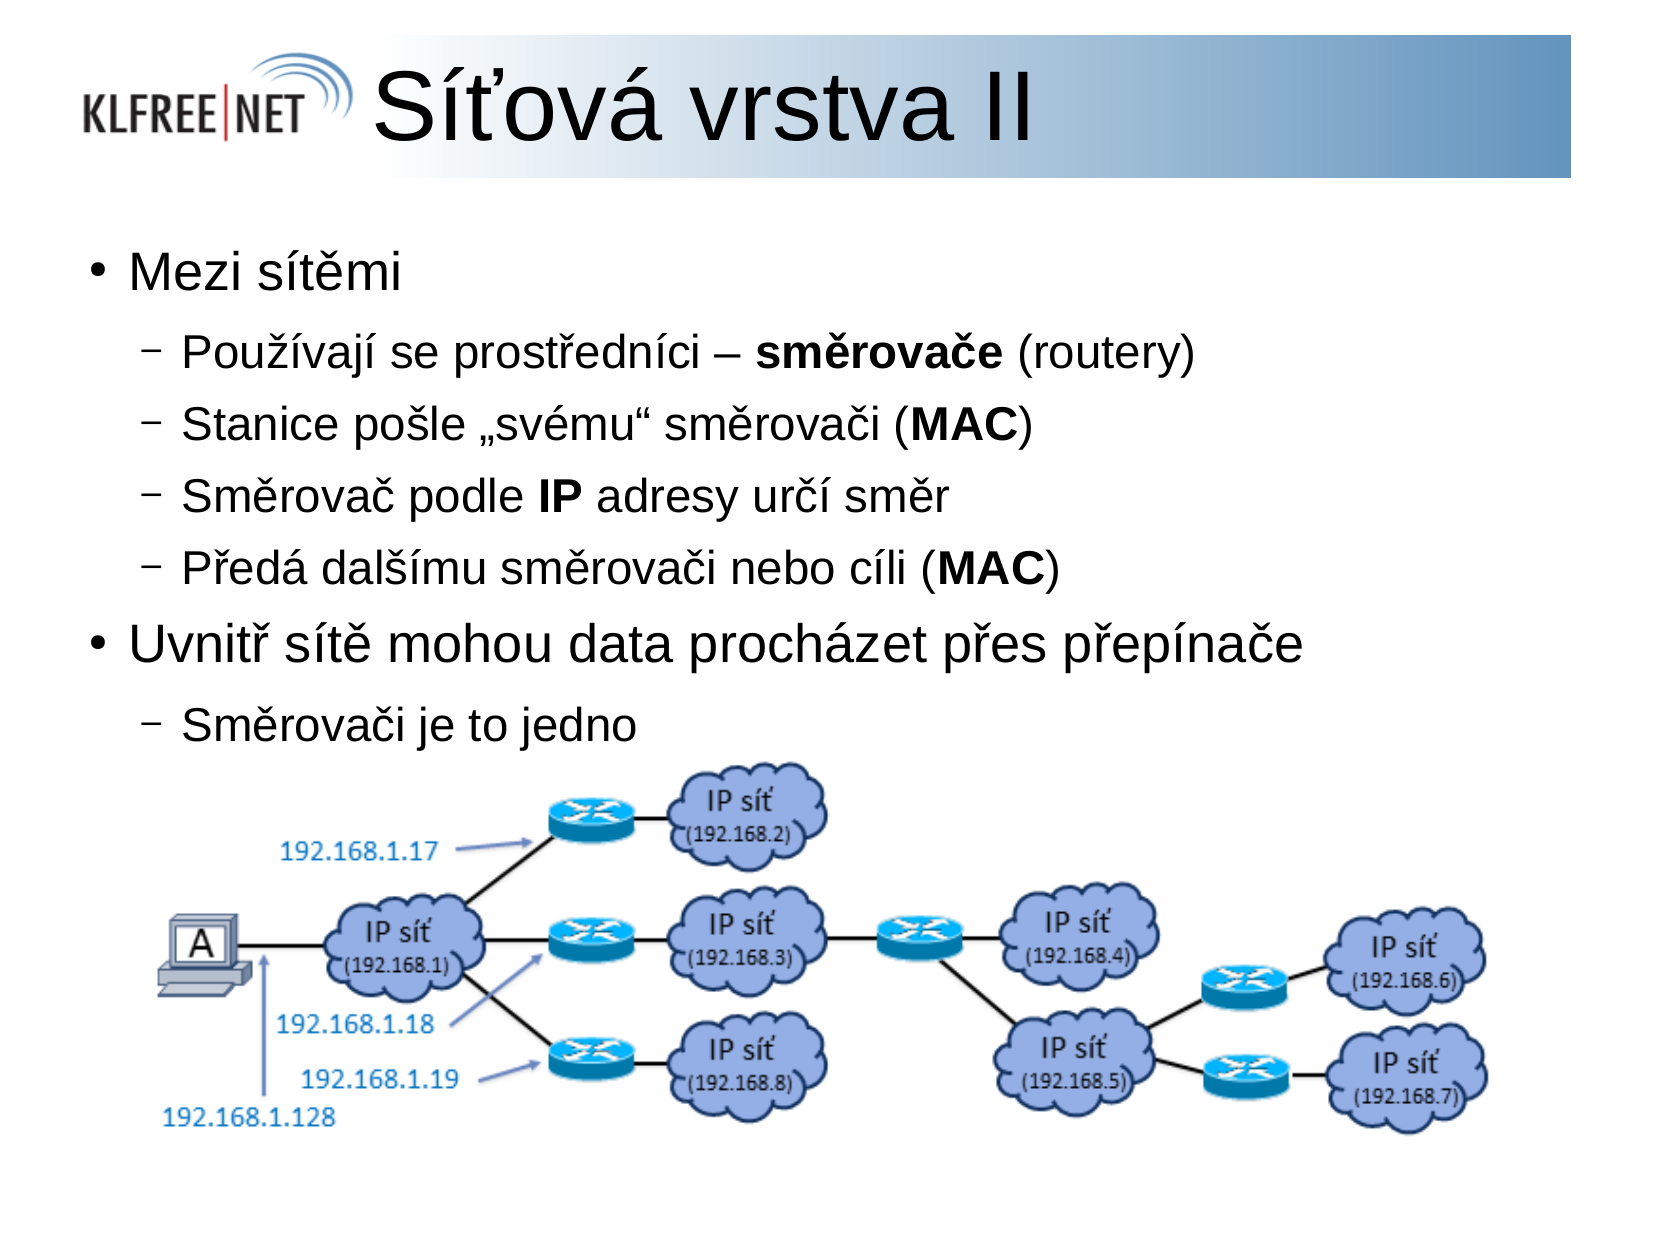

# Síťová vrstva II
Mezi sítěmi
Používají se prostředníci – směrovače (routery)
Stanice pošle „svému“ směrovači (MAC)
Směrovač podle IP adresy určí směr
Předá dalšímu směrovači nebo cíli (MAC)
Uvnitř sítě mohou data procházet přes přepínače
Směrovači je to jedno